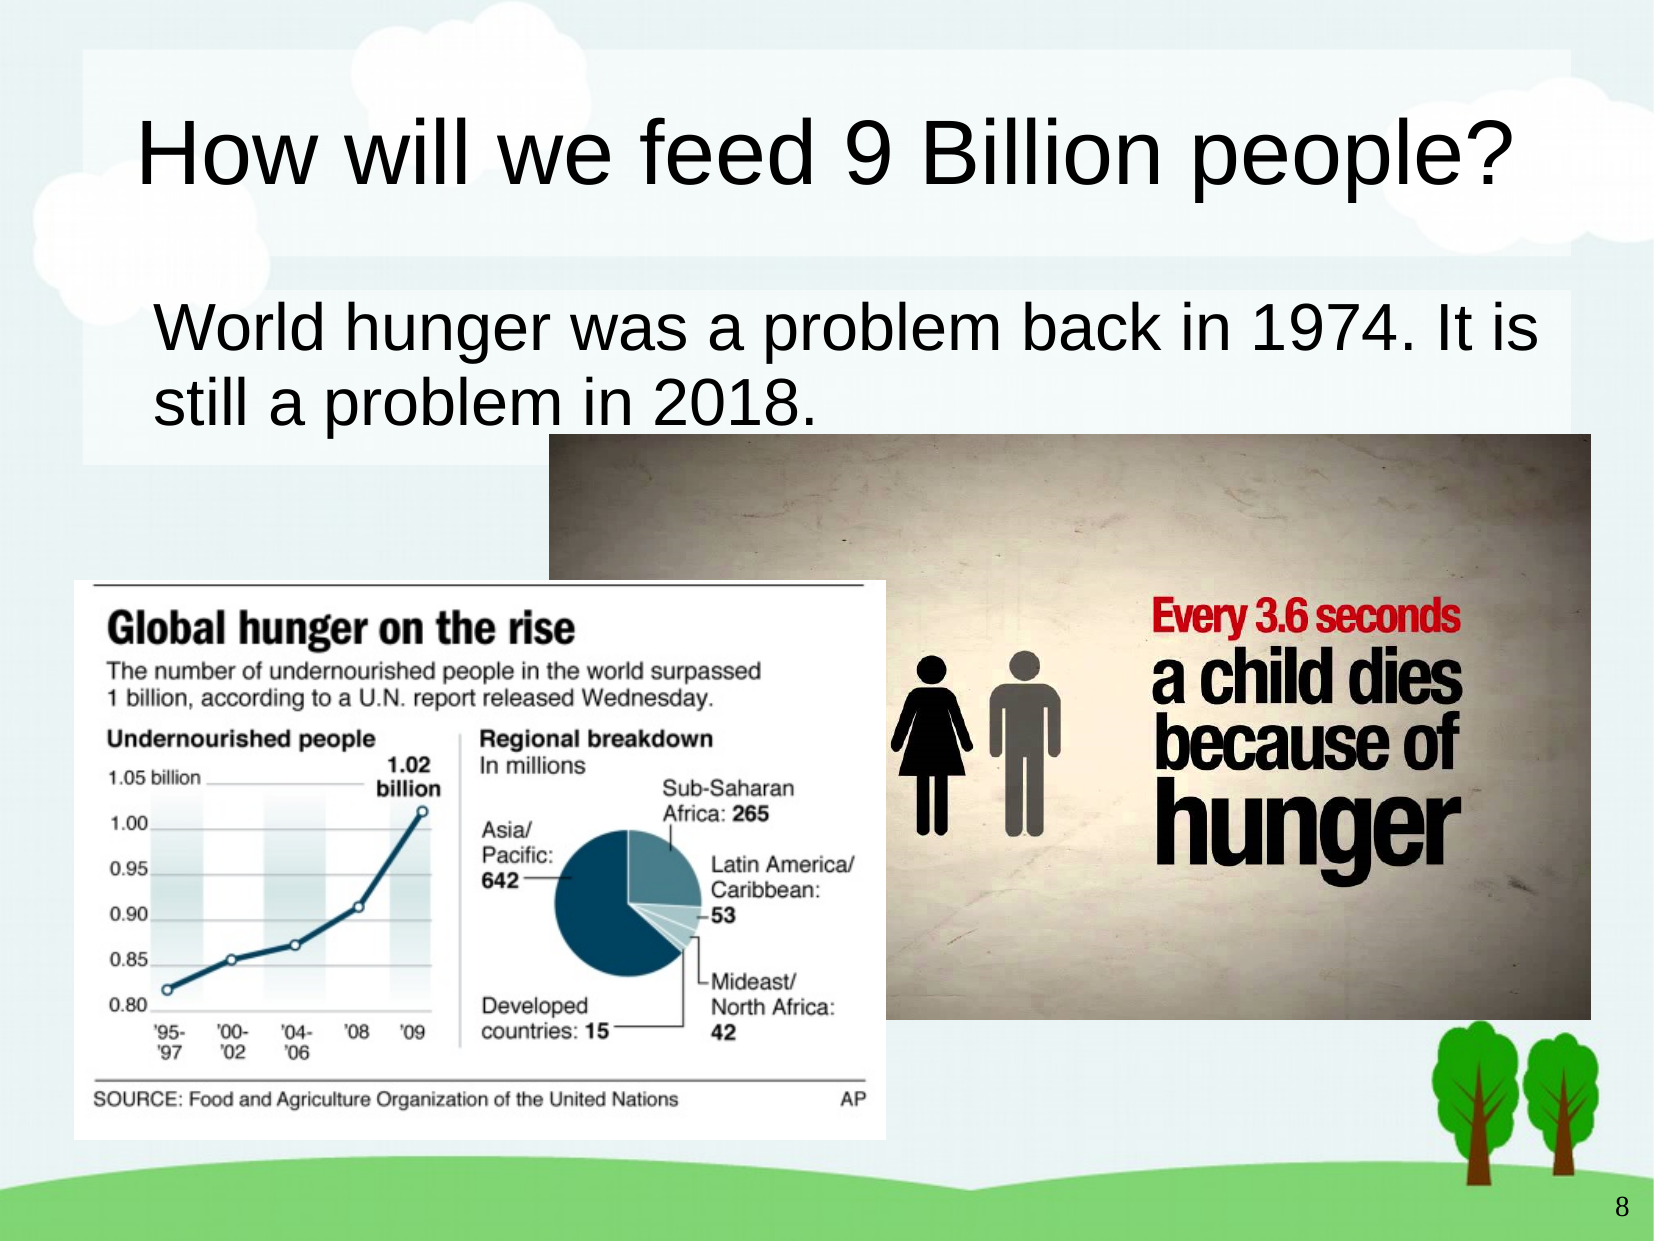

# How will we feed 9 Billion people?
World hunger was a problem back in 1974. It is still a problem in 2018.
8